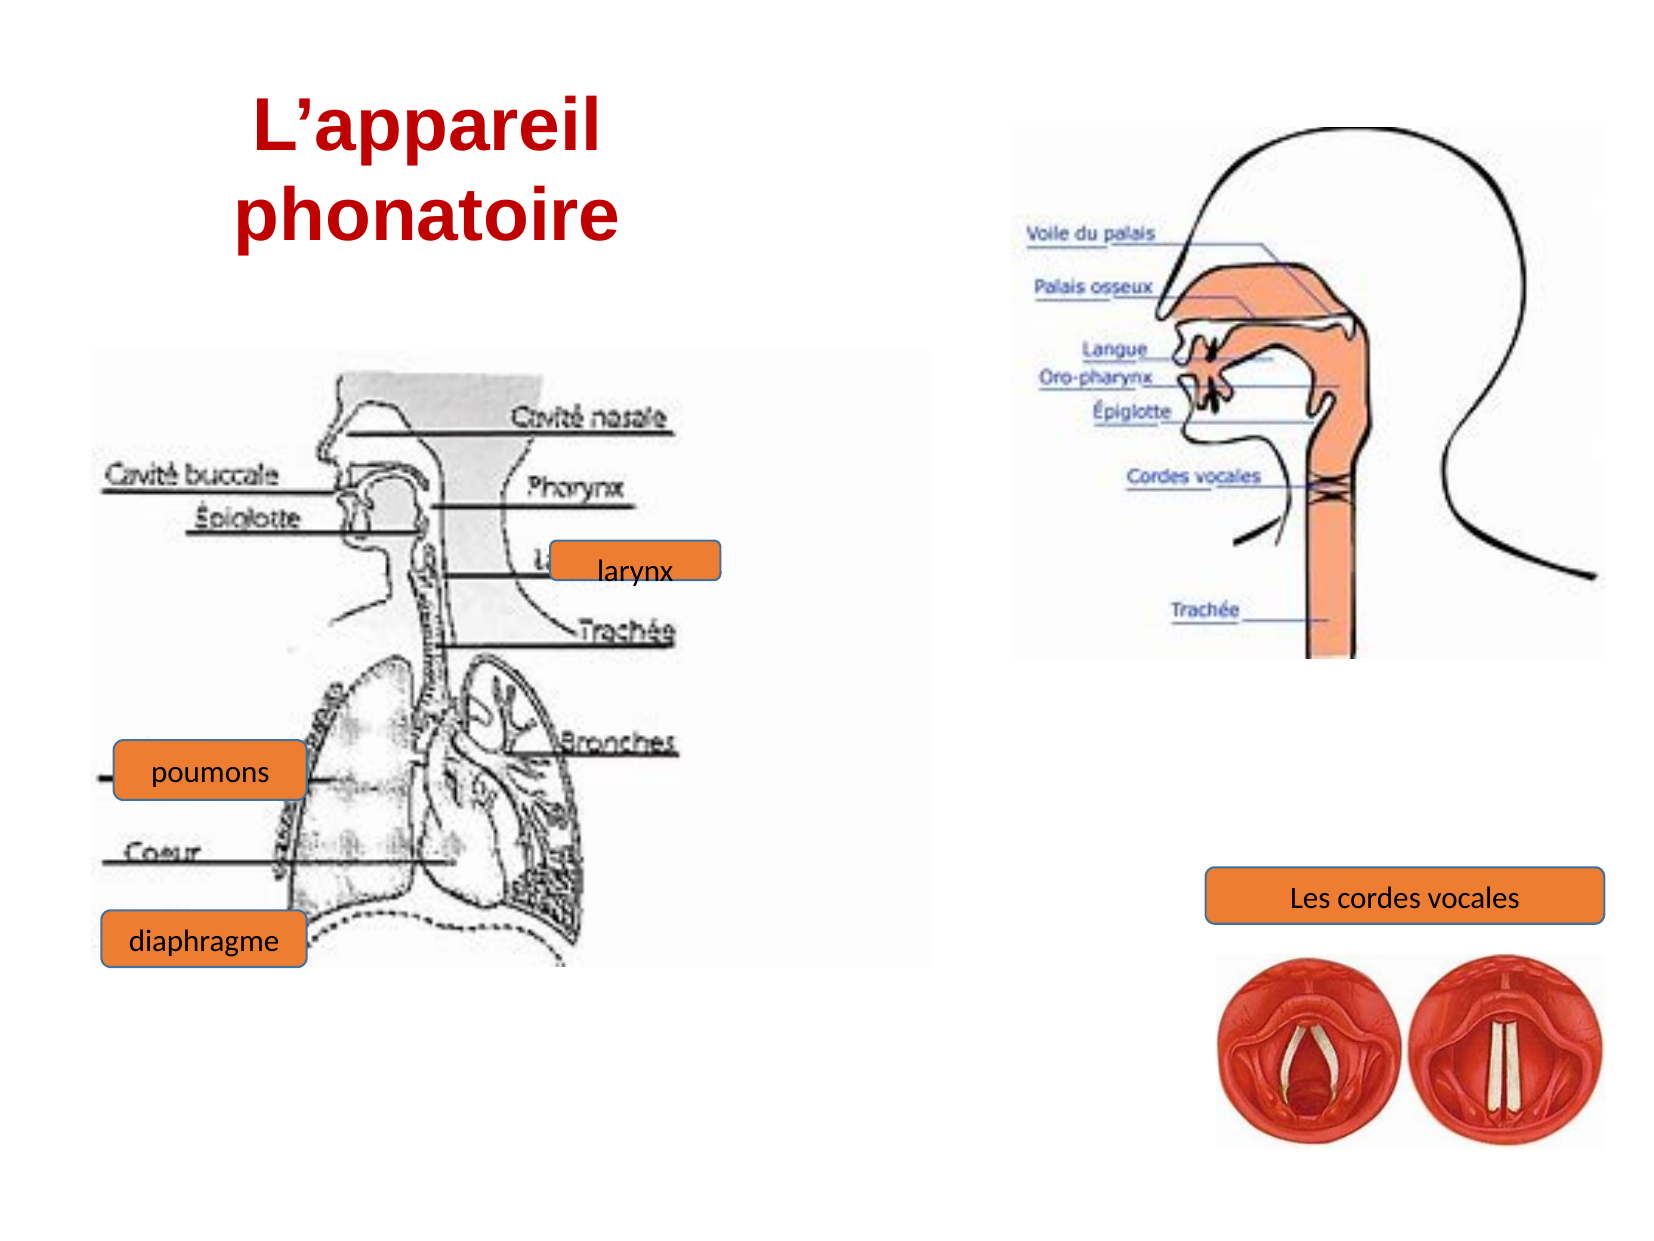

# L’appareil phonatoire
larynx
poumons
Les cordes vocales
diaphragme